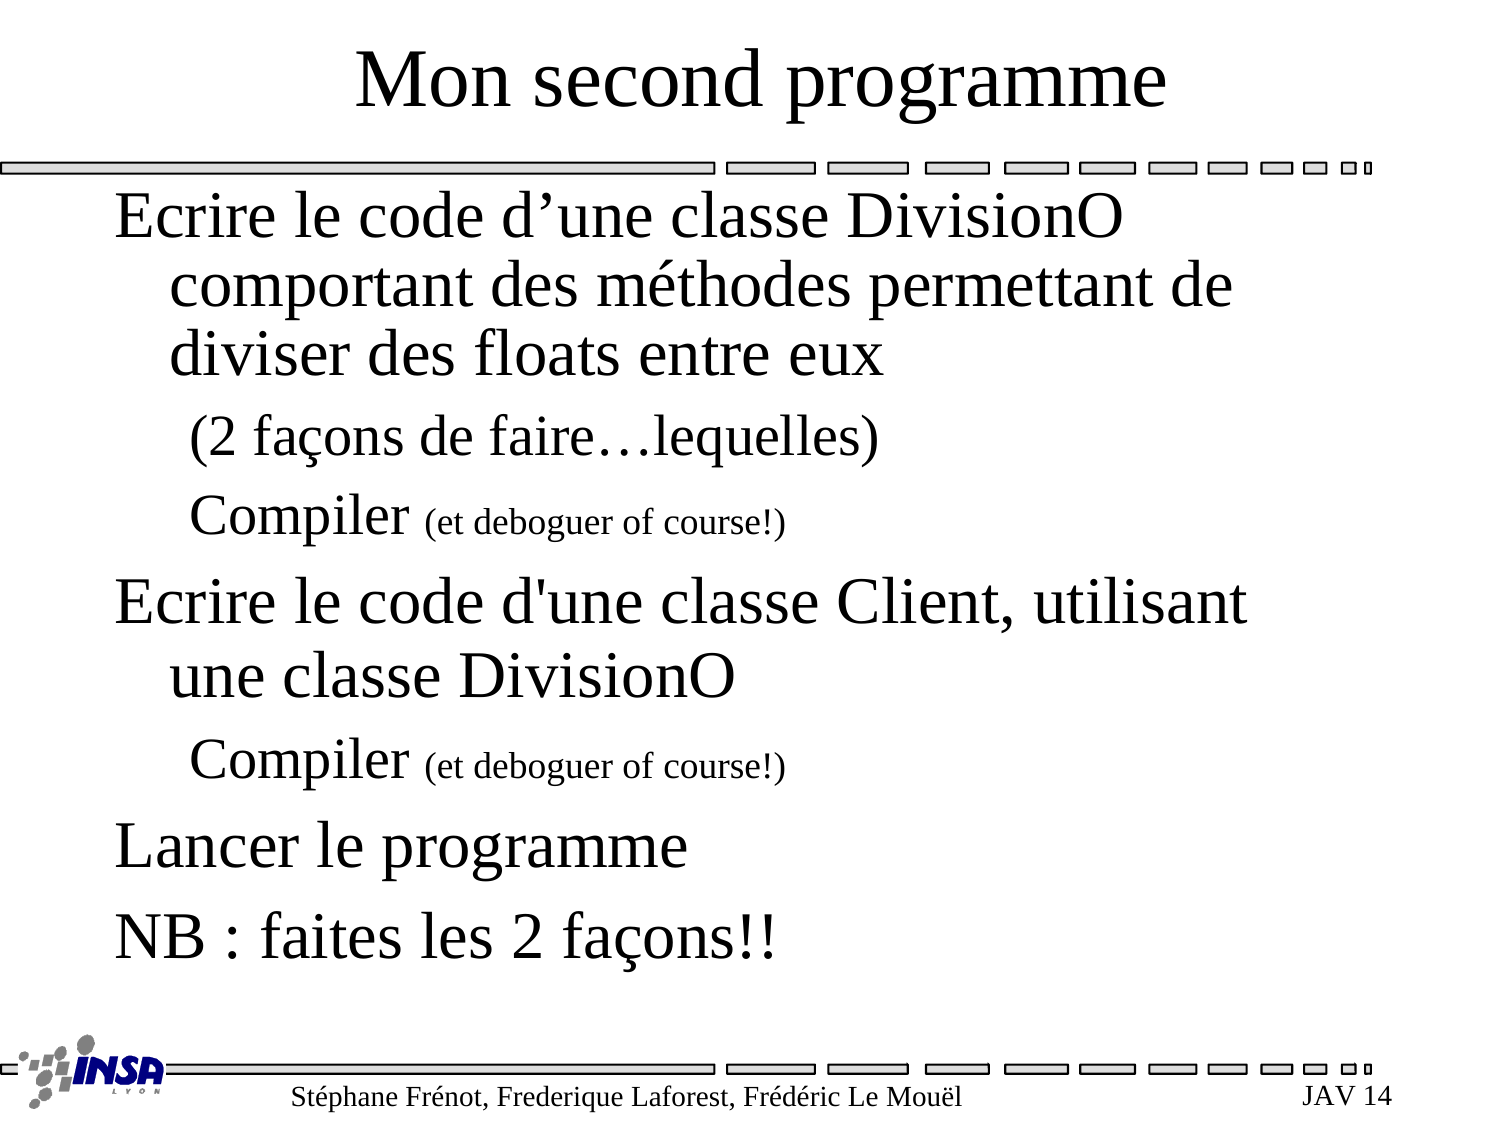

# Mon second programme
Ecrire le code d’une classe DivisionO comportant des méthodes permettant de diviser des floats entre eux
(2 façons de faire…lequelles)
Compiler (et deboguer of course!)
Ecrire le code d'une classe Client, utilisant une classe DivisionO
Compiler (et deboguer of course!)
Lancer le programme
NB : faites les 2 façons!!